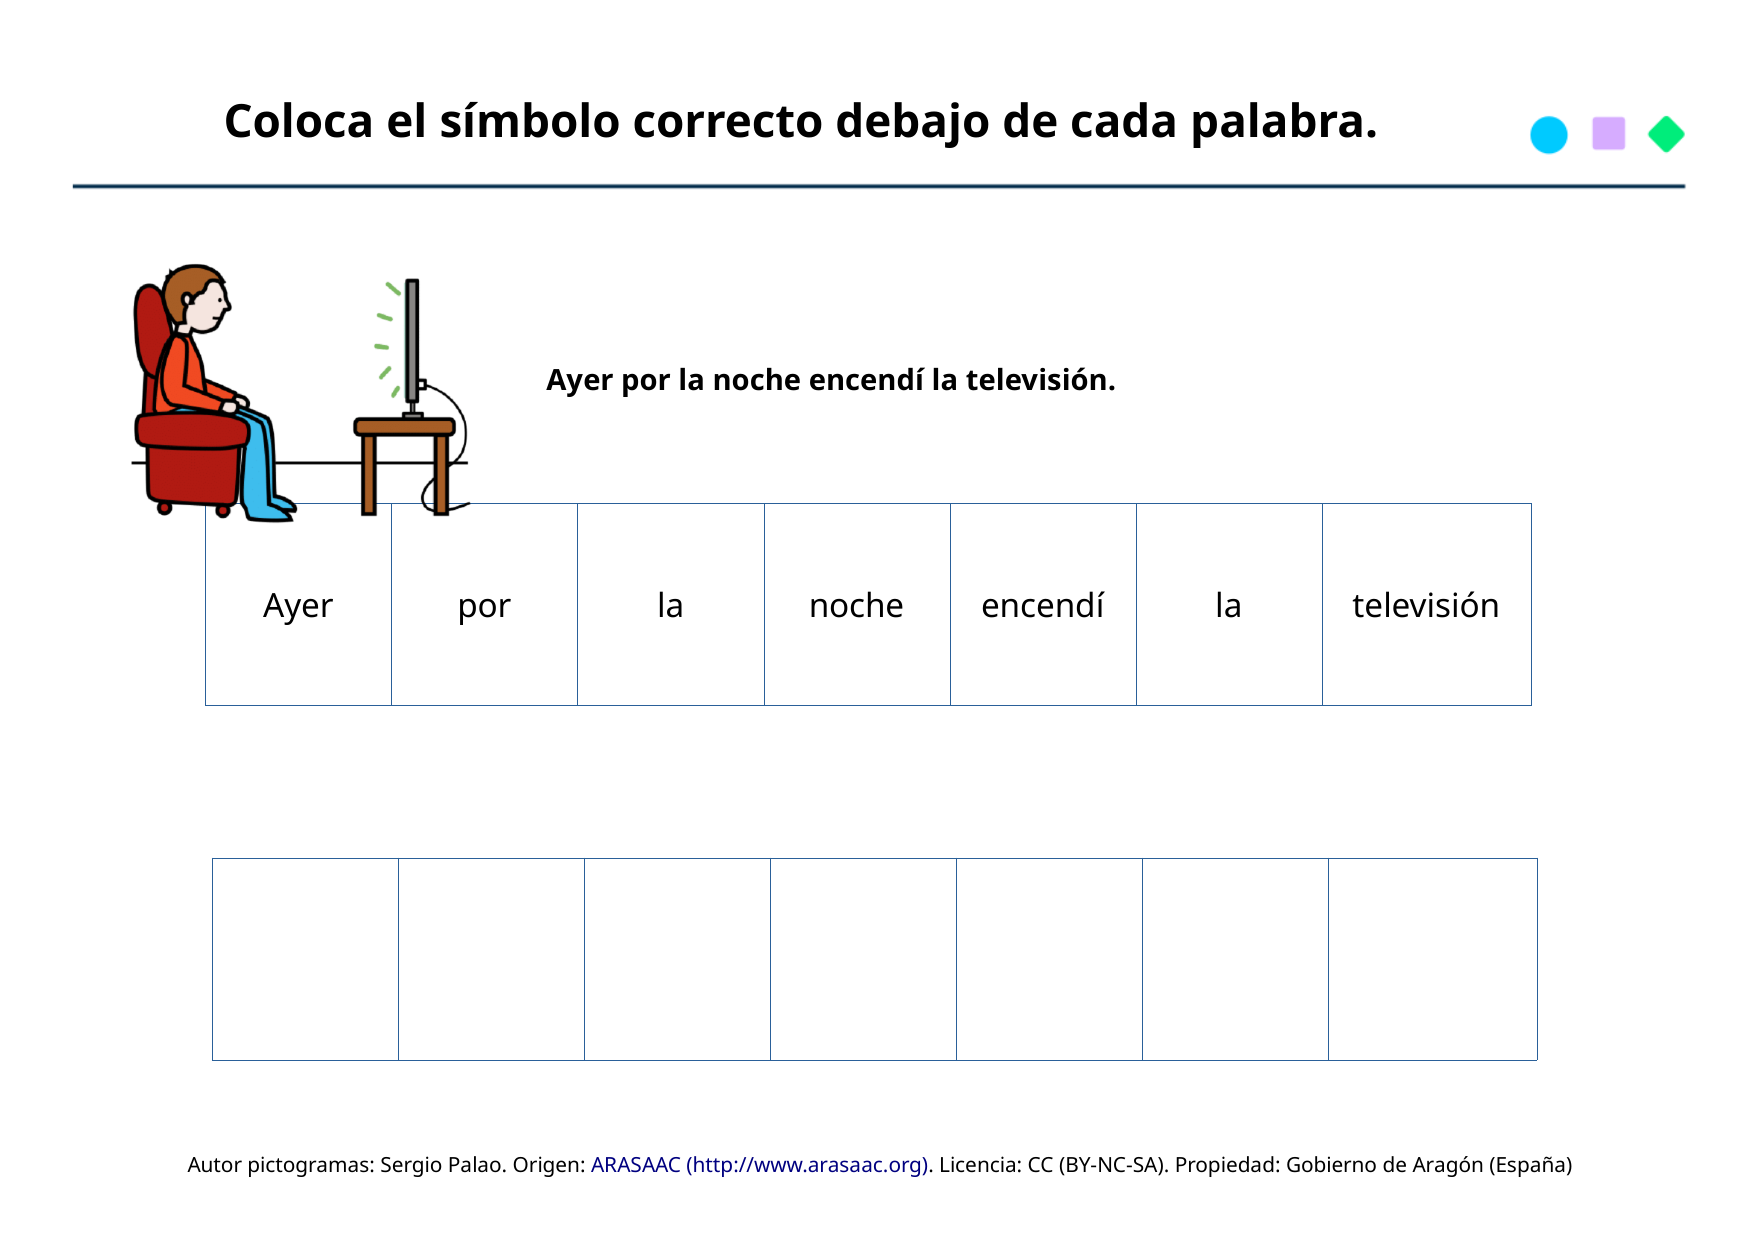

# Coloca el símbolo correcto debajo de cada palabra.
Ayer por la noche encendí la televisión.
| Ayer | por | la | noche | encendí | la | televisión |
| --- | --- | --- | --- | --- | --- | --- |
| | | | | | | |
| --- | --- | --- | --- | --- | --- | --- |
Autor pictogramas: Sergio Palao. Origen: ARASAAC (http://www.arasaac.org). Licencia: CC (BY-NC-SA). Propiedad: Gobierno de Aragón (España)